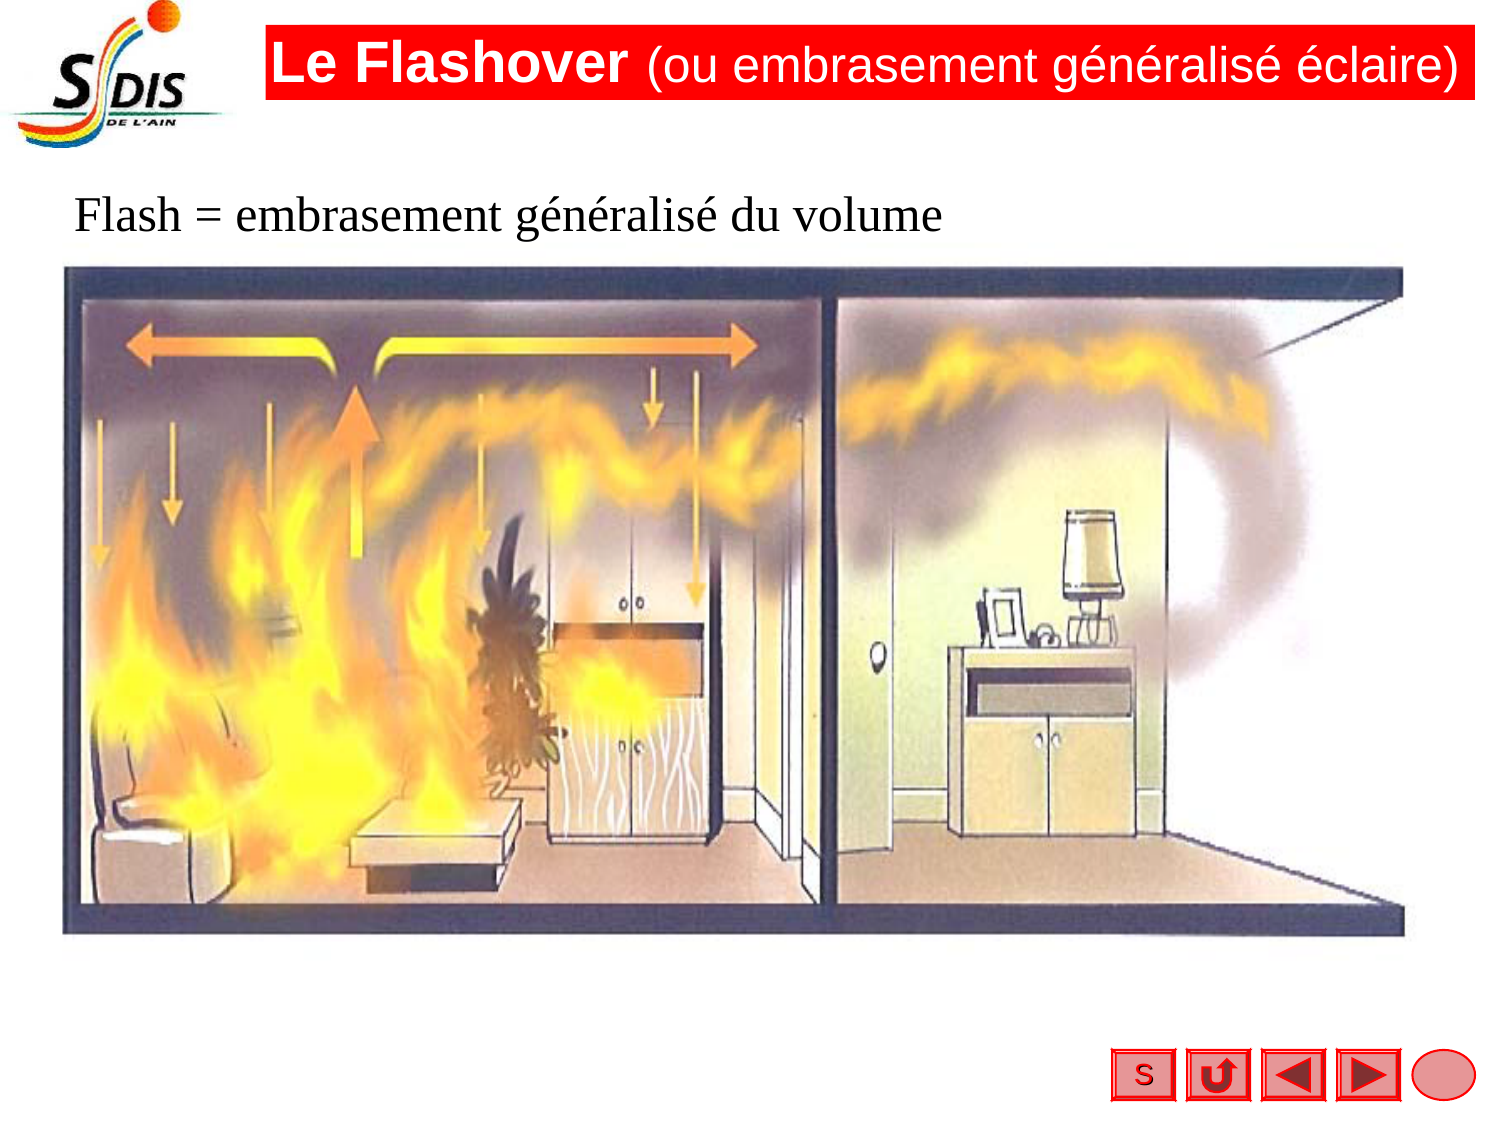

Le Flashover (ou embrasement généralisé éclaire)
Flash = embrasement généralisé du volume